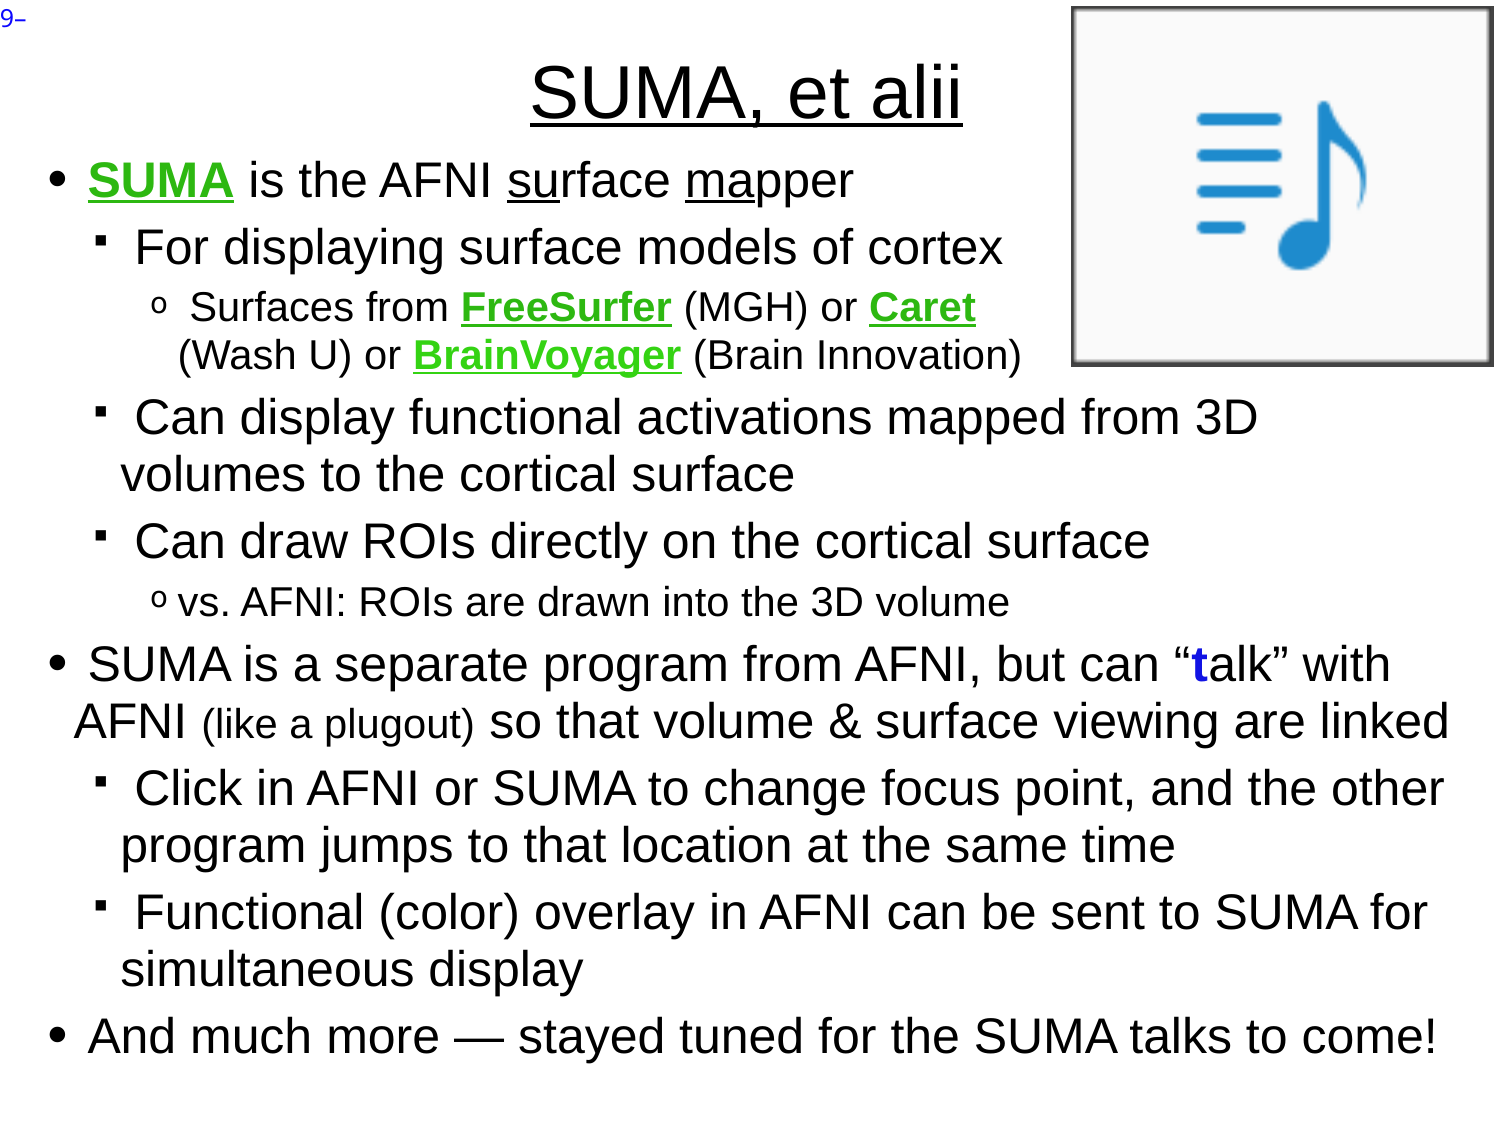

# SUMA, et alii
 SUMA is the AFNI surface mapper
 For displaying surface models of cortex
 Surfaces from FreeSurfer (MGH) or Caret (Wash U) or BrainVoyager (Brain Innovation)
 Can display functional activations mapped from 3D volumes to the cortical surface
 Can draw ROIs directly on the cortical surface
vs. AFNI: ROIs are drawn into the 3D volume
 SUMA is a separate program from AFNI, but can “talk” with AFNI (like a plugout) so that volume & surface viewing are linked
 Click in AFNI or SUMA to change focus point, and the other program jumps to that location at the same time
 Functional (color) overlay in AFNI can be sent to SUMA for simultaneous display
 And much more — stayed tuned for the SUMA talks to come!